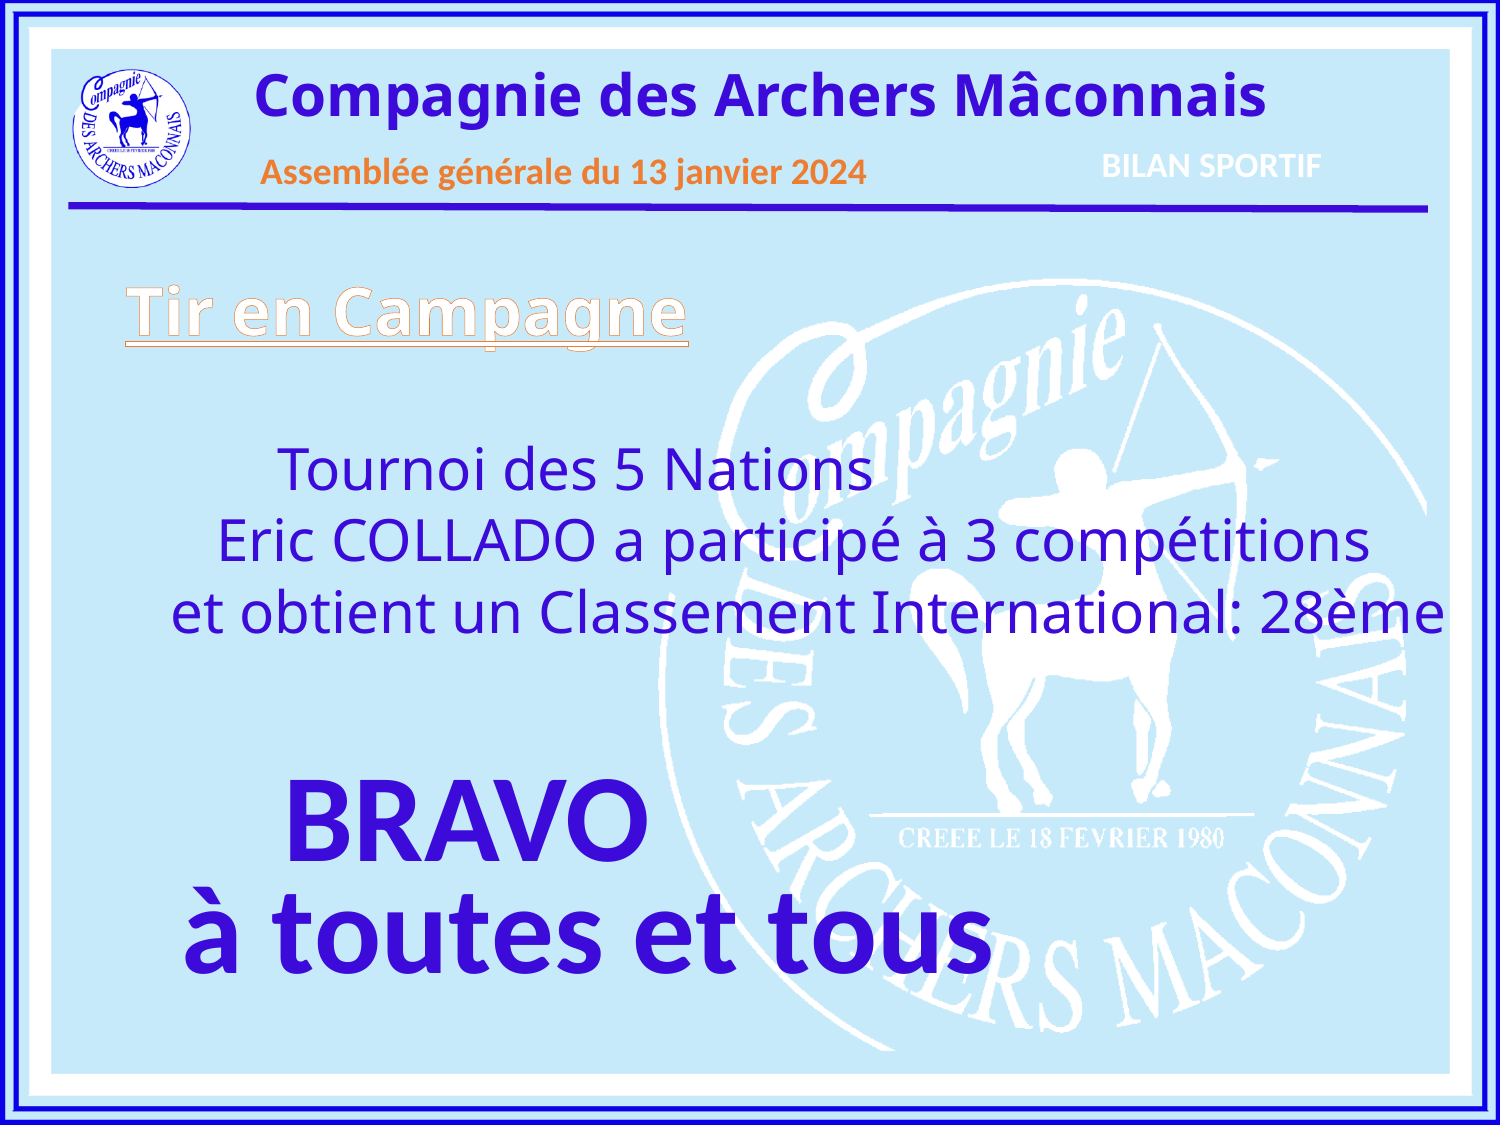

# Compagnie des Archers Mâconnais
 Assemblée générale du 13 janvier 2024
BILAN SPORTIF
Tir en Campagne
 Tournoi des 5 Nations
 Eric COLLADO a participé à 3 compétitions
 et obtient un Classement International: 28ème
 BRAVO
 à toutes et tous